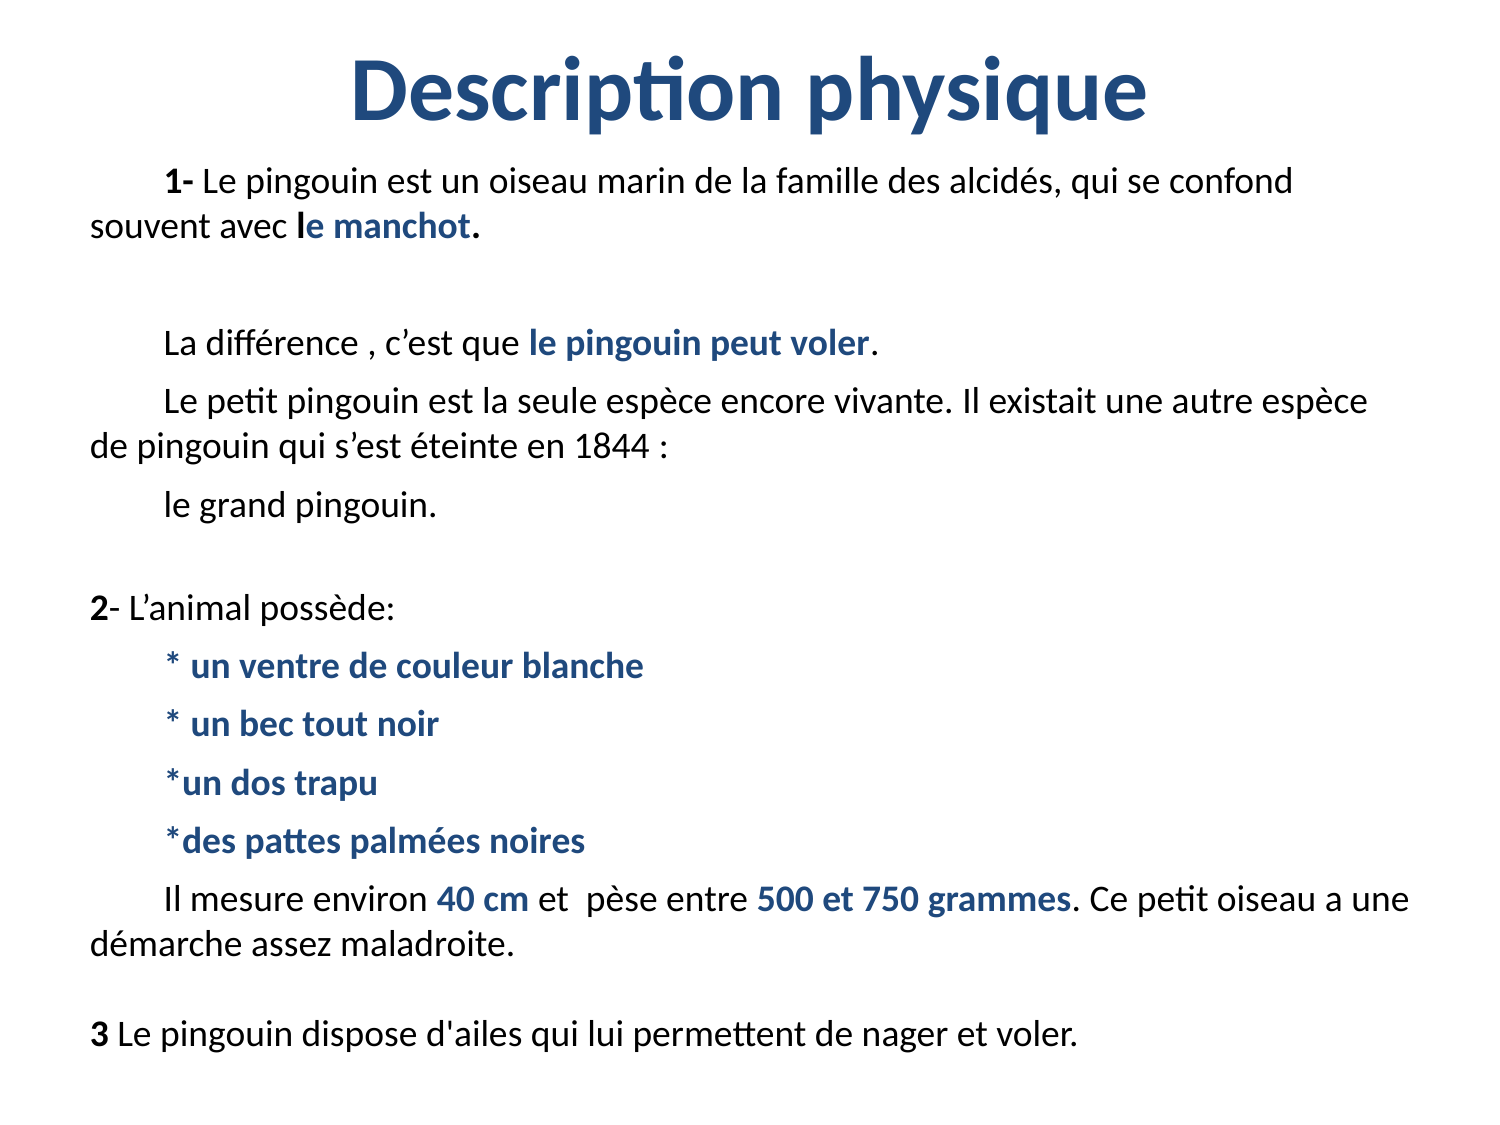

# Description physique
	1- Le pingouin est un oiseau marin de la famille des alcidés, qui se confond souvent avec le manchot.
 	La différence , c’est que le pingouin peut voler.
	Le petit pingouin est la seule espèce encore vivante. Il existait une autre espèce de pingouin qui s’est éteinte en 1844 :
	le grand pingouin.
2- L’animal possède:
	* un ventre de couleur blanche
	* un bec tout noir
	*un dos trapu
	*des pattes palmées noires
 	Il mesure environ 40 cm et pèse entre 500 et 750 grammes. Ce petit oiseau a une démarche assez maladroite.
3 Le pingouin dispose d'ailes qui lui permettent de nager et voler.